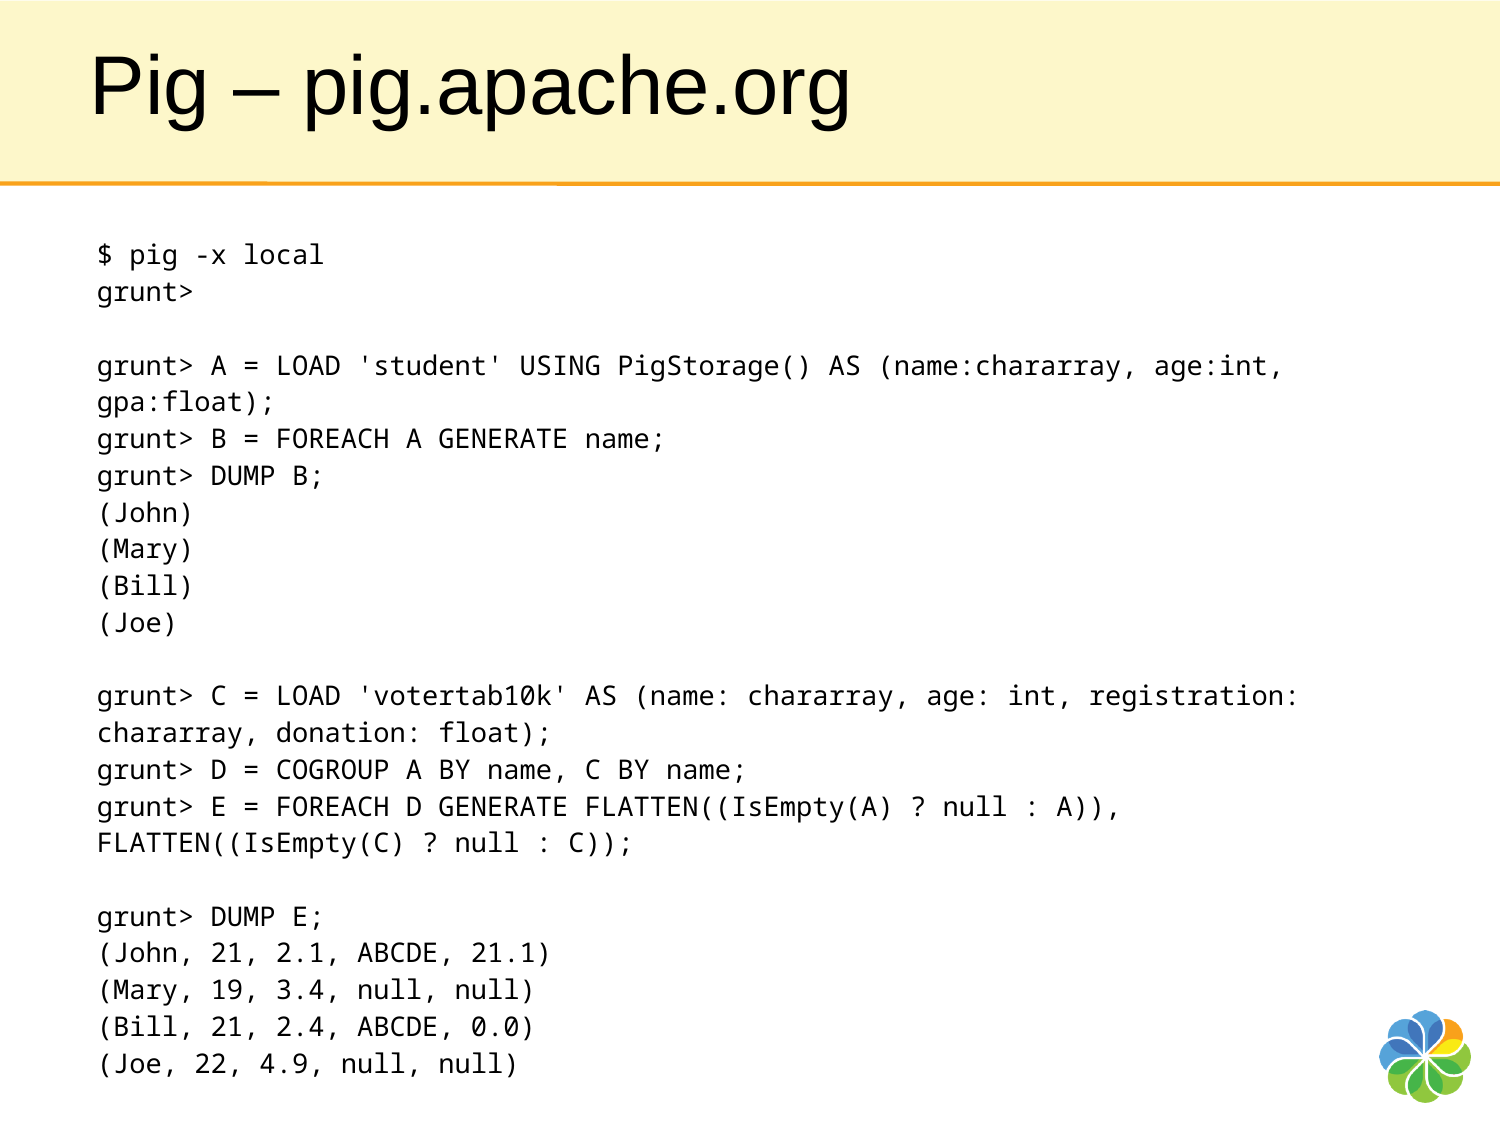

# Pig – pig.apache.org
$ pig -x local
grunt>
grunt> A = LOAD 'student' USING PigStorage() AS (name:chararray, age:int, gpa:float);
grunt> B = FOREACH A GENERATE name;
grunt> DUMP B;
(John)
(Mary)
(Bill)
(Joe)
grunt> C = LOAD 'votertab10k' AS (name: chararray, age: int, registration: chararray, donation: float);
grunt> D = COGROUP A BY name, C BY name;
grunt> E = FOREACH D GENERATE FLATTEN((IsEmpty(A) ? null : A)), FLATTEN((IsEmpty(C) ? null : C));
grunt> DUMP E;
(John, 21, 2.1, ABCDE, 21.1)
(Mary, 19, 3.4, null, null)
(Bill, 21, 2.4, ABCDE, 0.0)
(Joe, 22, 4.9, null, null)
grunt> DESCRIBE A;
A: {name: chararray,age: int,gpa: float}